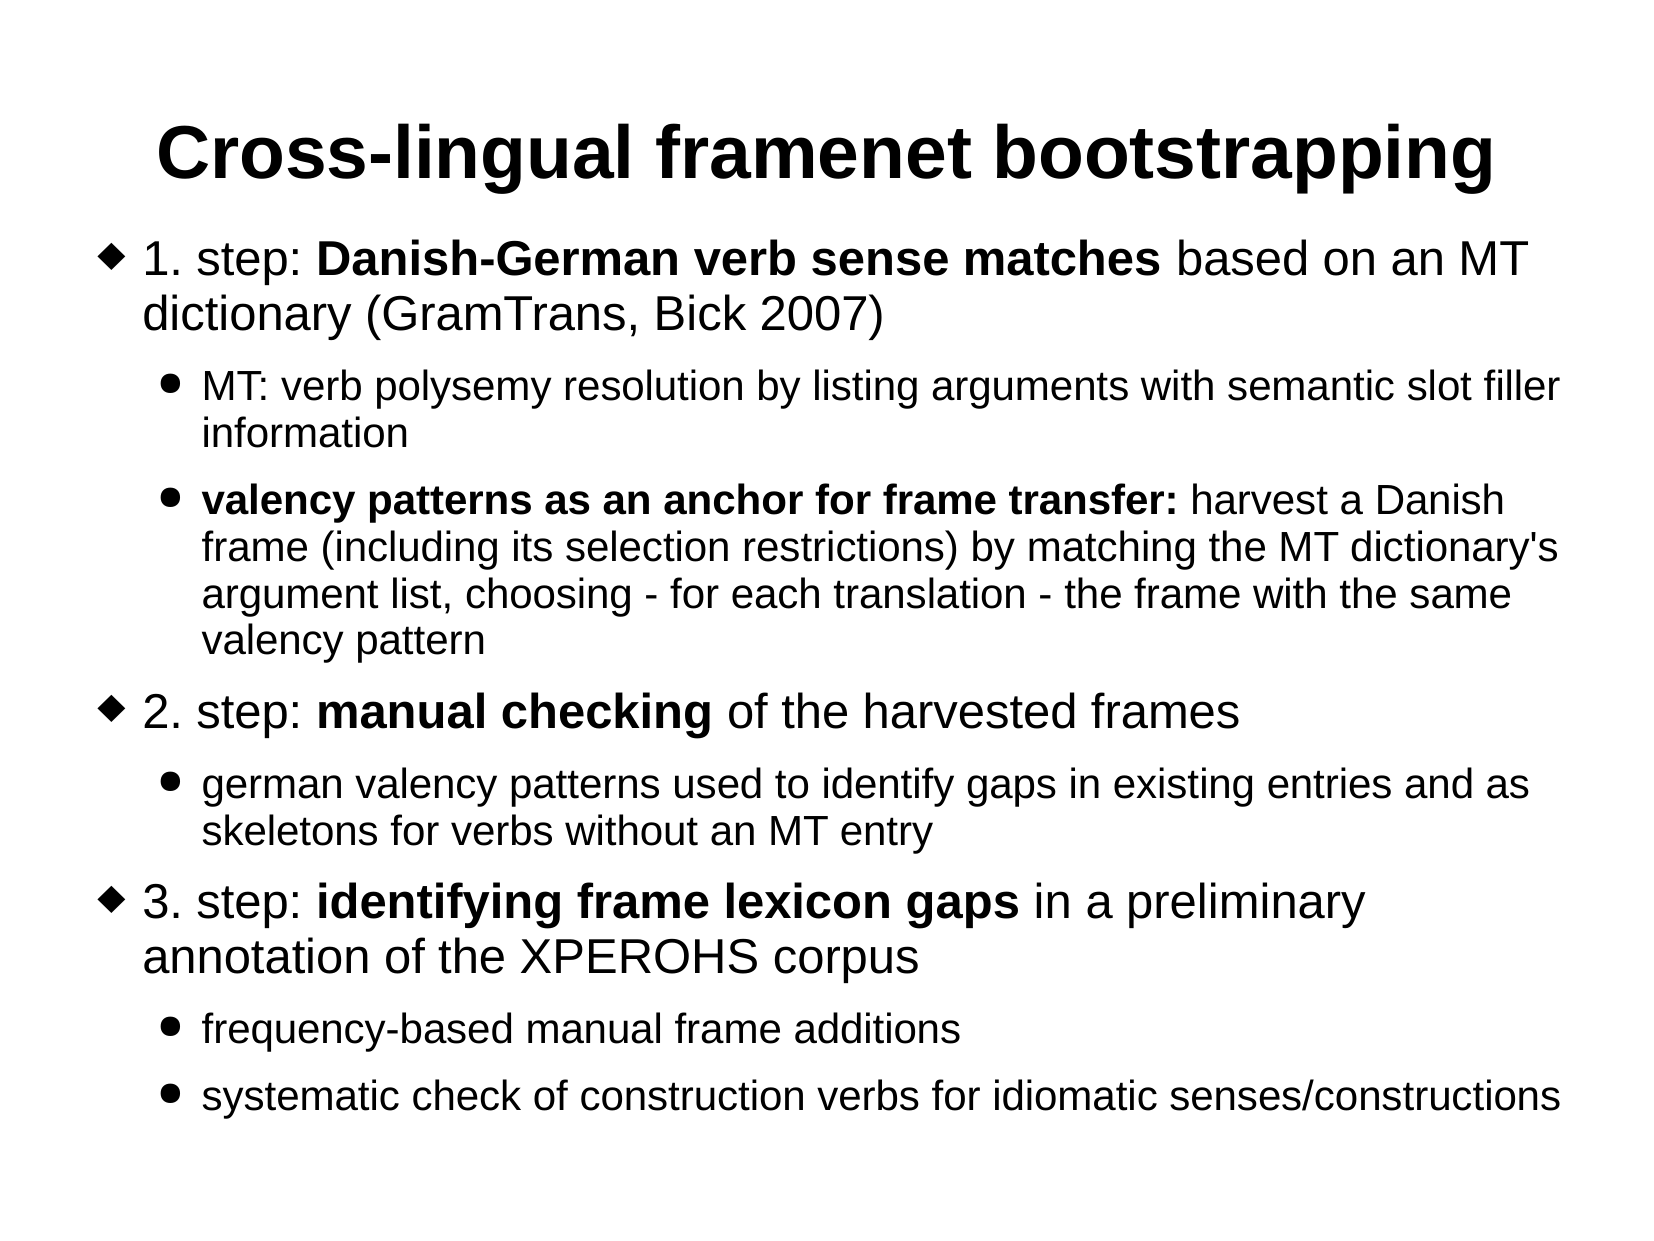

# Cross-lingual framenet bootstrapping
1. step: Danish-German verb sense matches based on an MT dictionary (GramTrans, Bick 2007)
MT: verb polysemy resolution by listing arguments with semantic slot filler information
valency patterns as an anchor for frame transfer: harvest a Danish frame (including its selection restrictions) by matching the MT dictionary's argument list, choosing - for each translation - the frame with the same valency pattern
2. step: manual checking of the harvested frames
german valency patterns used to identify gaps in existing entries and as skeletons for verbs without an MT entry
3. step: identifying frame lexicon gaps in a preliminary annotation of the XPEROHS corpus
frequency-based manual frame additions
systematic check of construction verbs for idiomatic senses/constructions